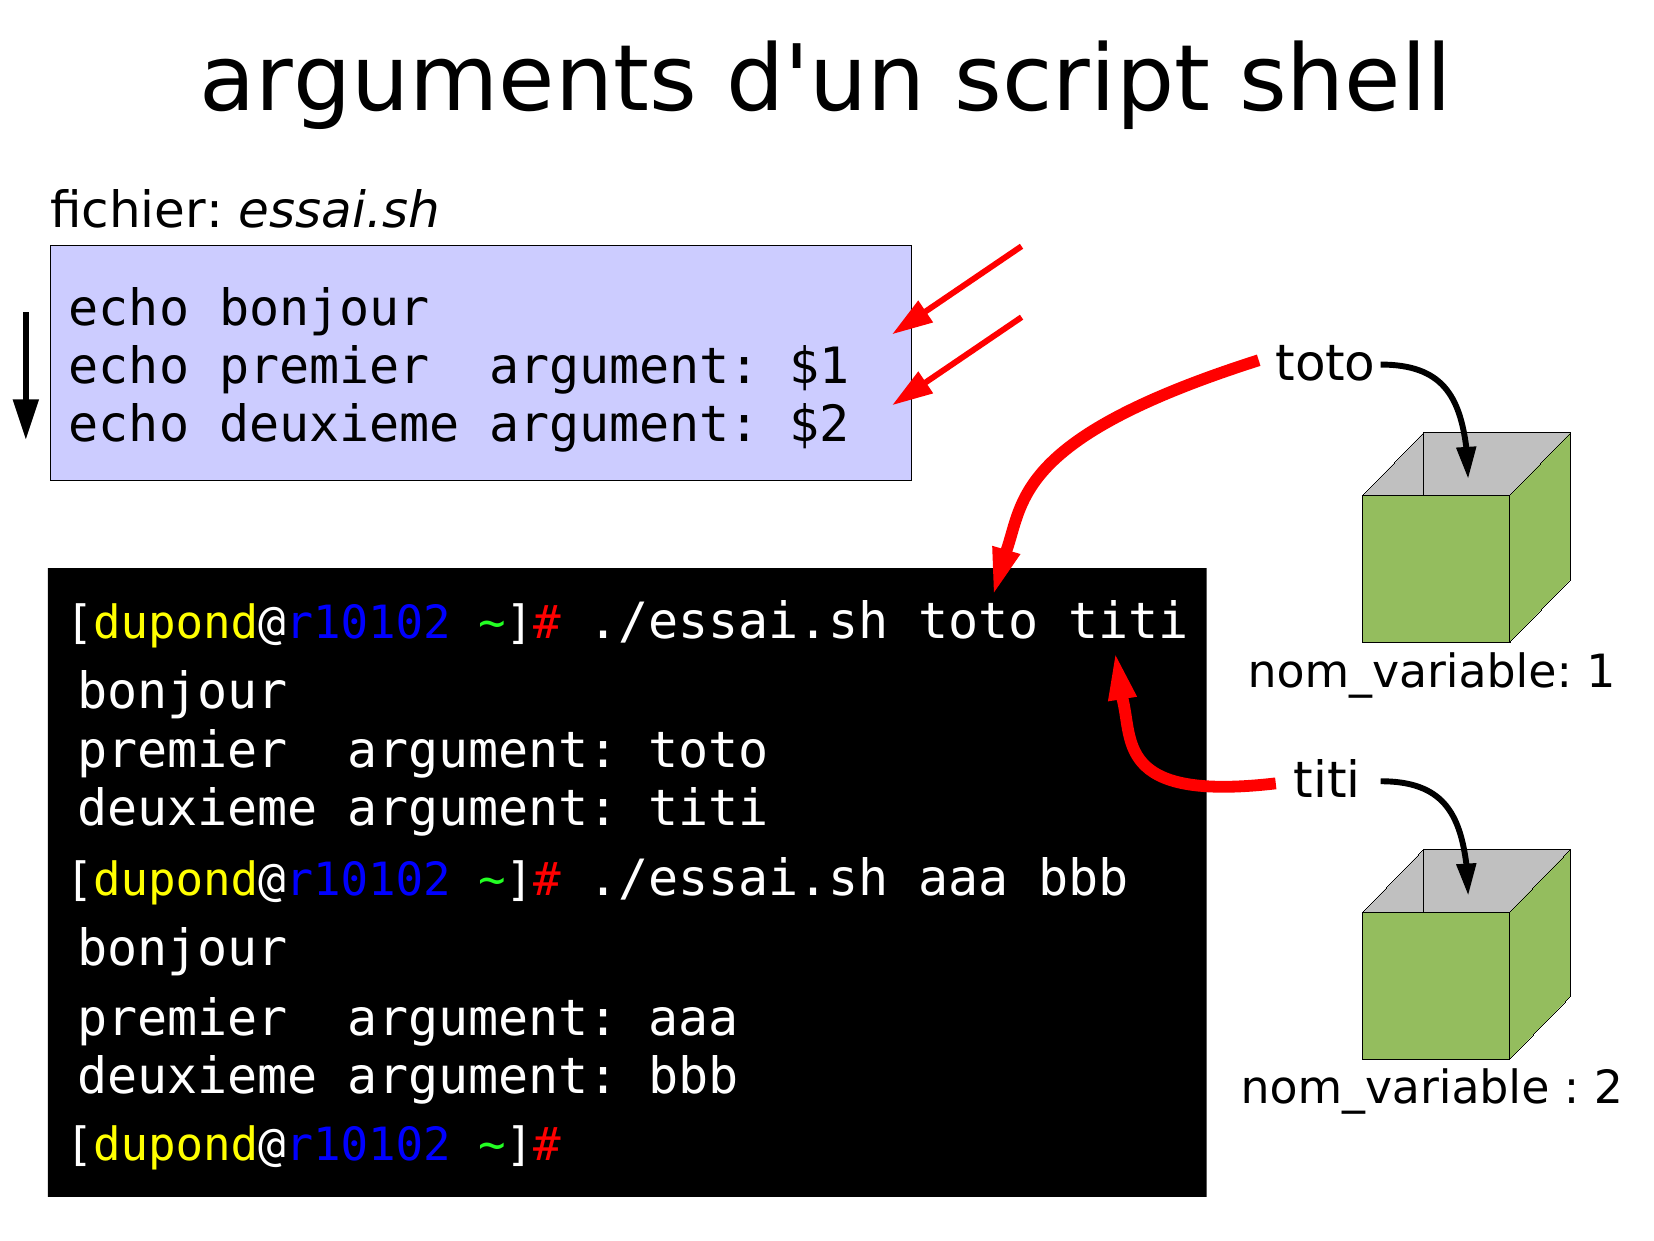

# arguments d'un script shell
fichier: essai.sh
echo bonjour
echo premier argument: $1
echo deuxieme argument: $2
toto
[dupond@r10102 ~]# ./essai.sh toto titi
 bonjour
 premier argument: toto
 deuxieme argument: titi
[dupond@r10102 ~]# ./essai.sh aaa bbb
 bonjour
 premier argument: aaa
 deuxieme argument: bbb
[dupond@r10102 ~]#
nom_variable: 1
titi
nom_variable : 2